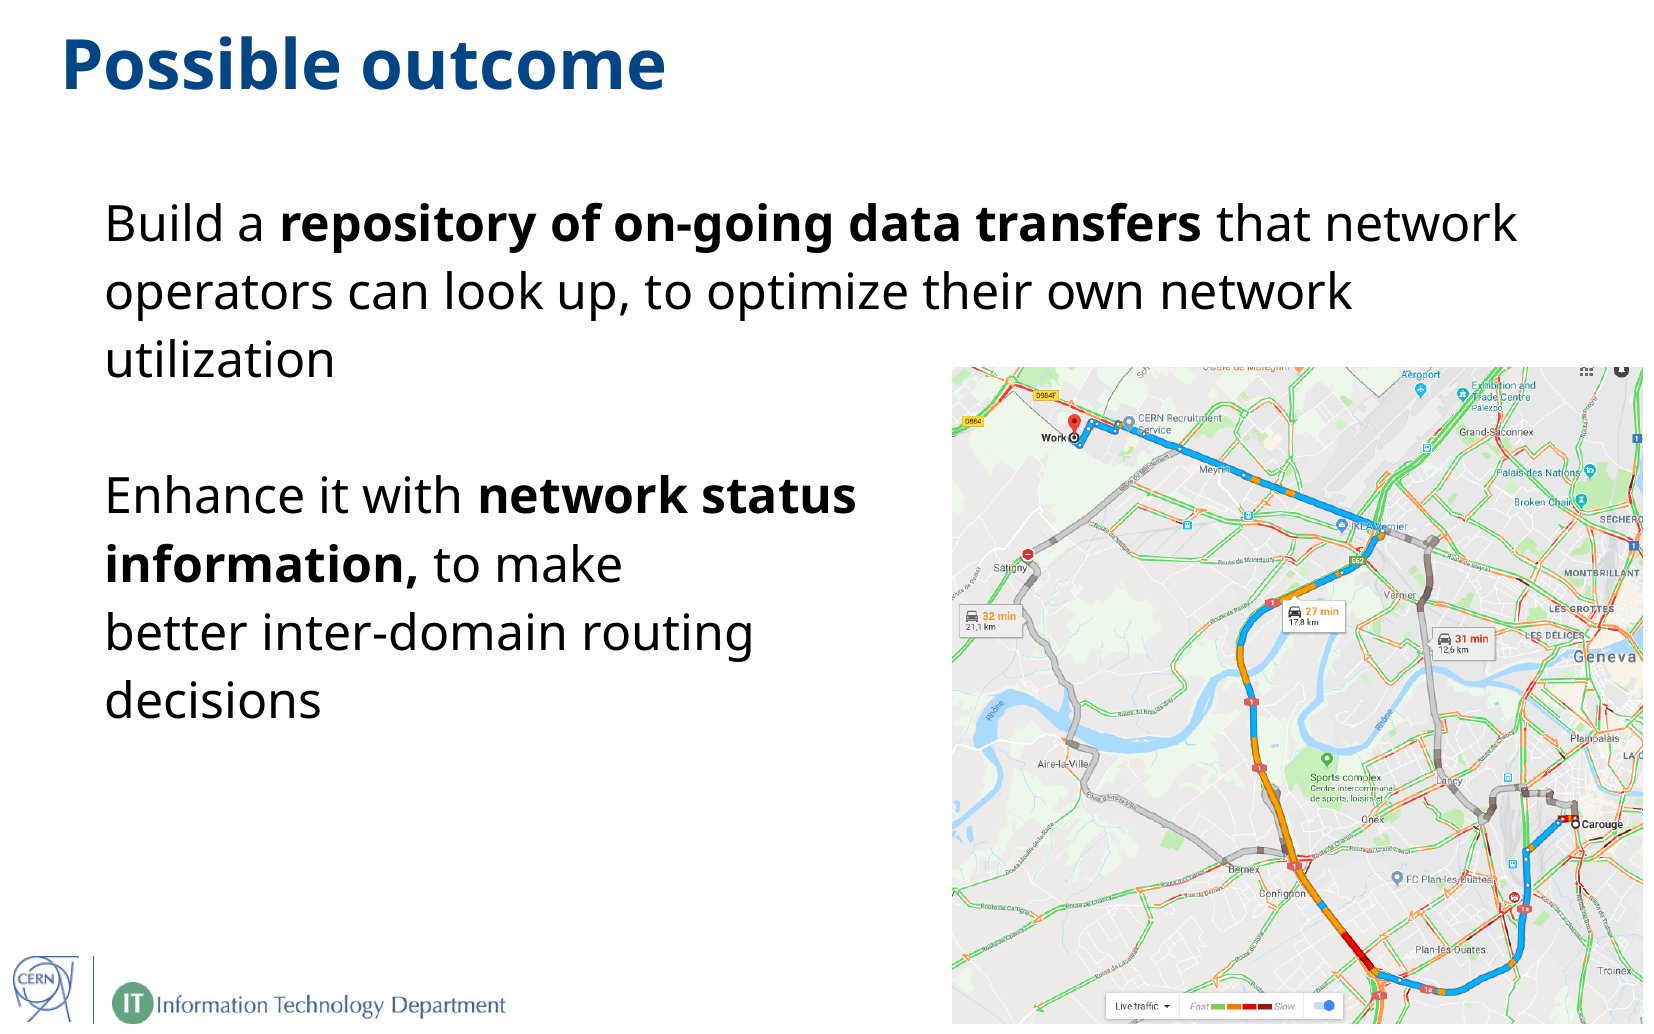

# Possible outcome
Build a repository of on-going data transfers that network operators can look up, to optimize their own network utilization
Enhance it with network status
information, to make
better inter-domain routing
decisions